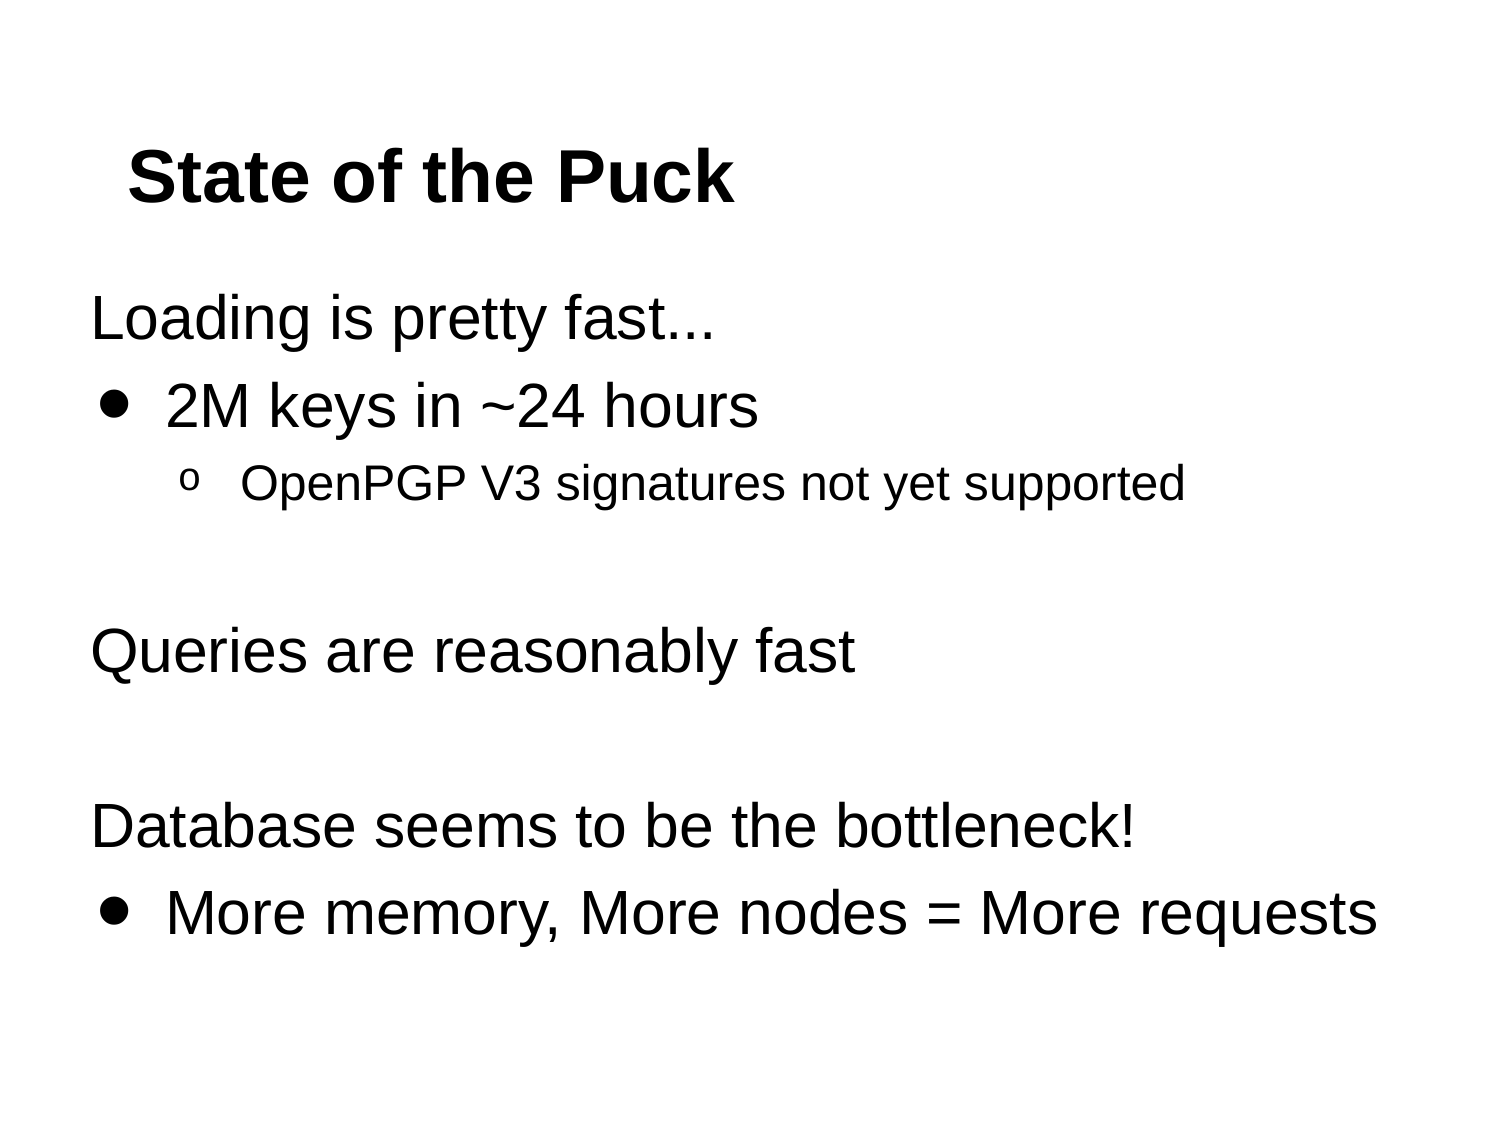

# State of the Puck
Loading is pretty fast...
2M keys in ~24 hours
OpenPGP V3 signatures not yet supported
Queries are reasonably fast
Database seems to be the bottleneck!
More memory, More nodes = More requests